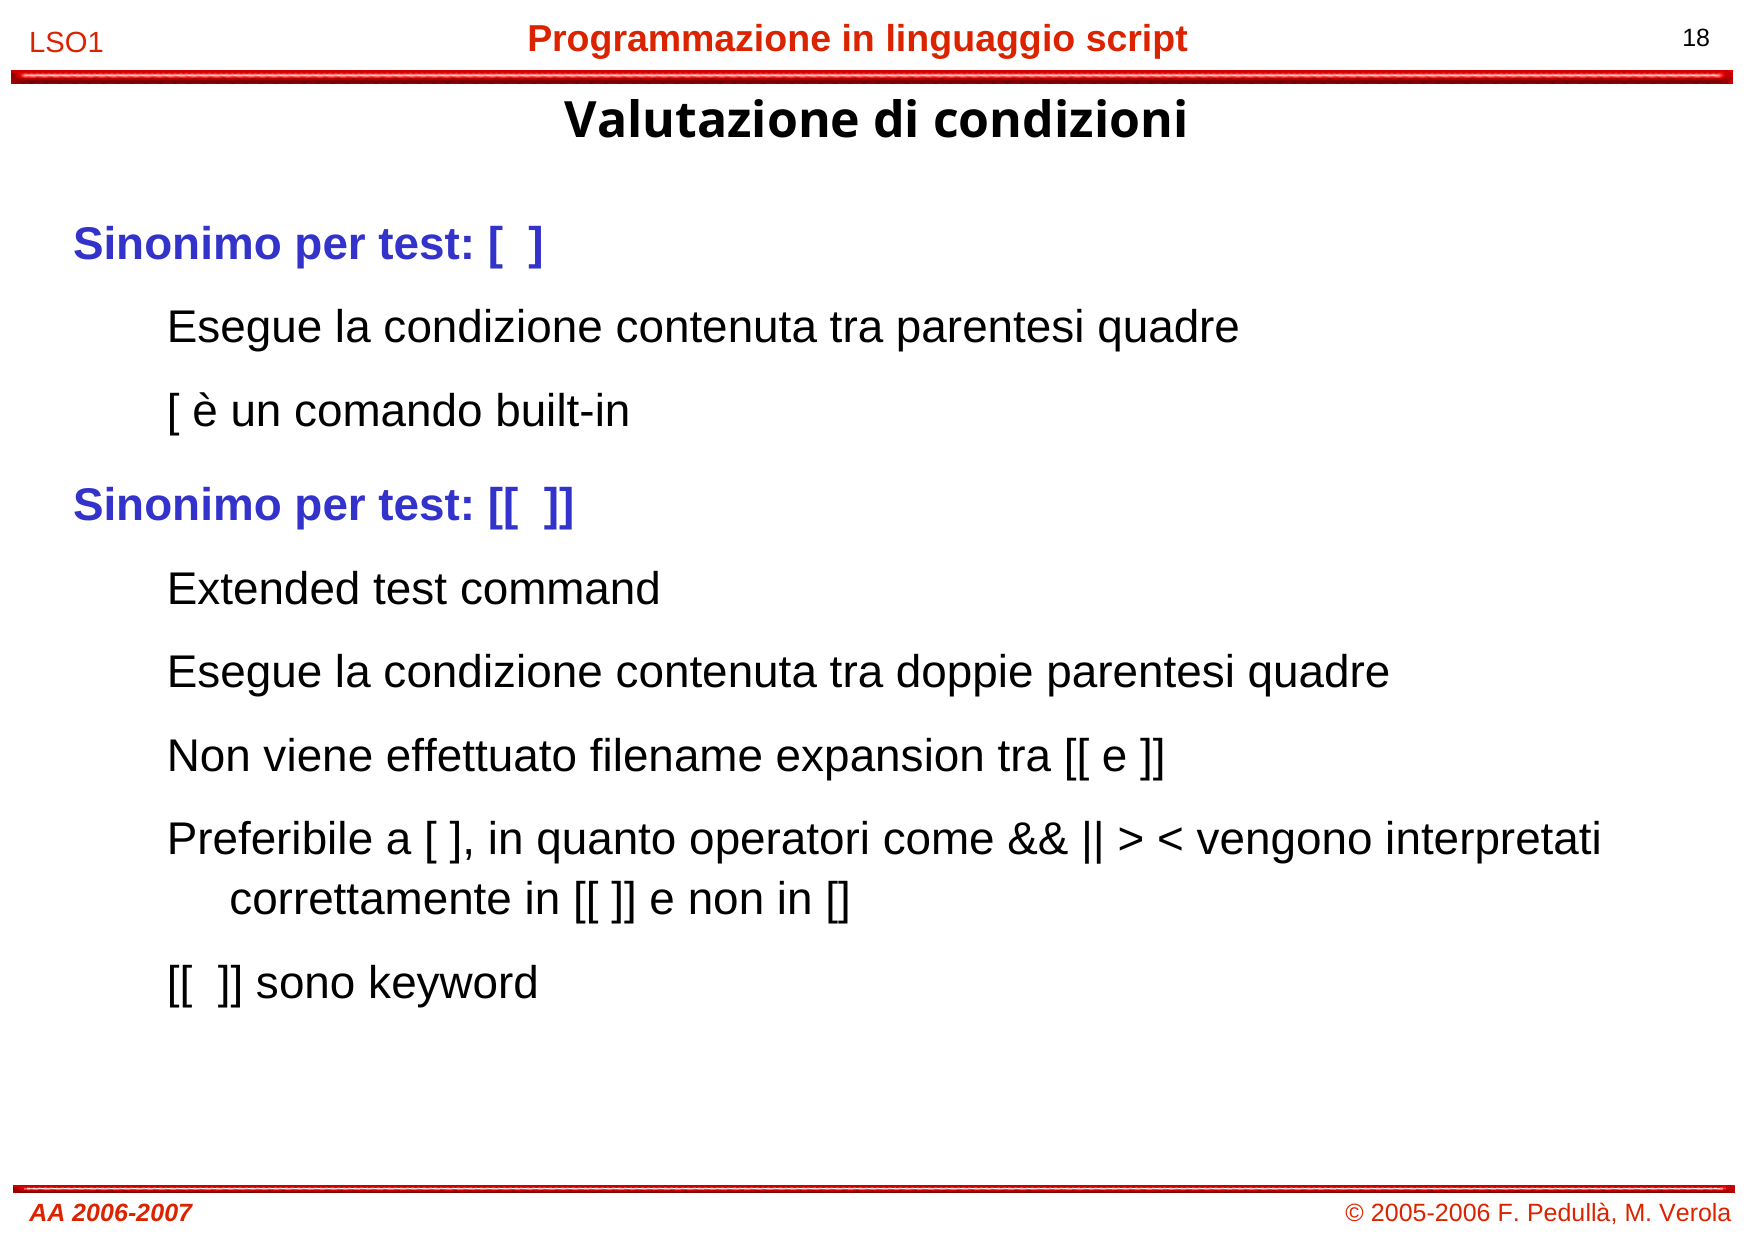

# Valutazione di condizioni
Sinonimo per test: [ ]
Esegue la condizione contenuta tra parentesi quadre
[ è un comando built-in
Sinonimo per test: [[ ]]
Extended test command
Esegue la condizione contenuta tra doppie parentesi quadre
Non viene effettuato filename expansion tra [[ e ]]
Preferibile a [ ], in quanto operatori come && || > < vengono interpretati correttamente in [[ ]] e non in []
[[ ]] sono keyword